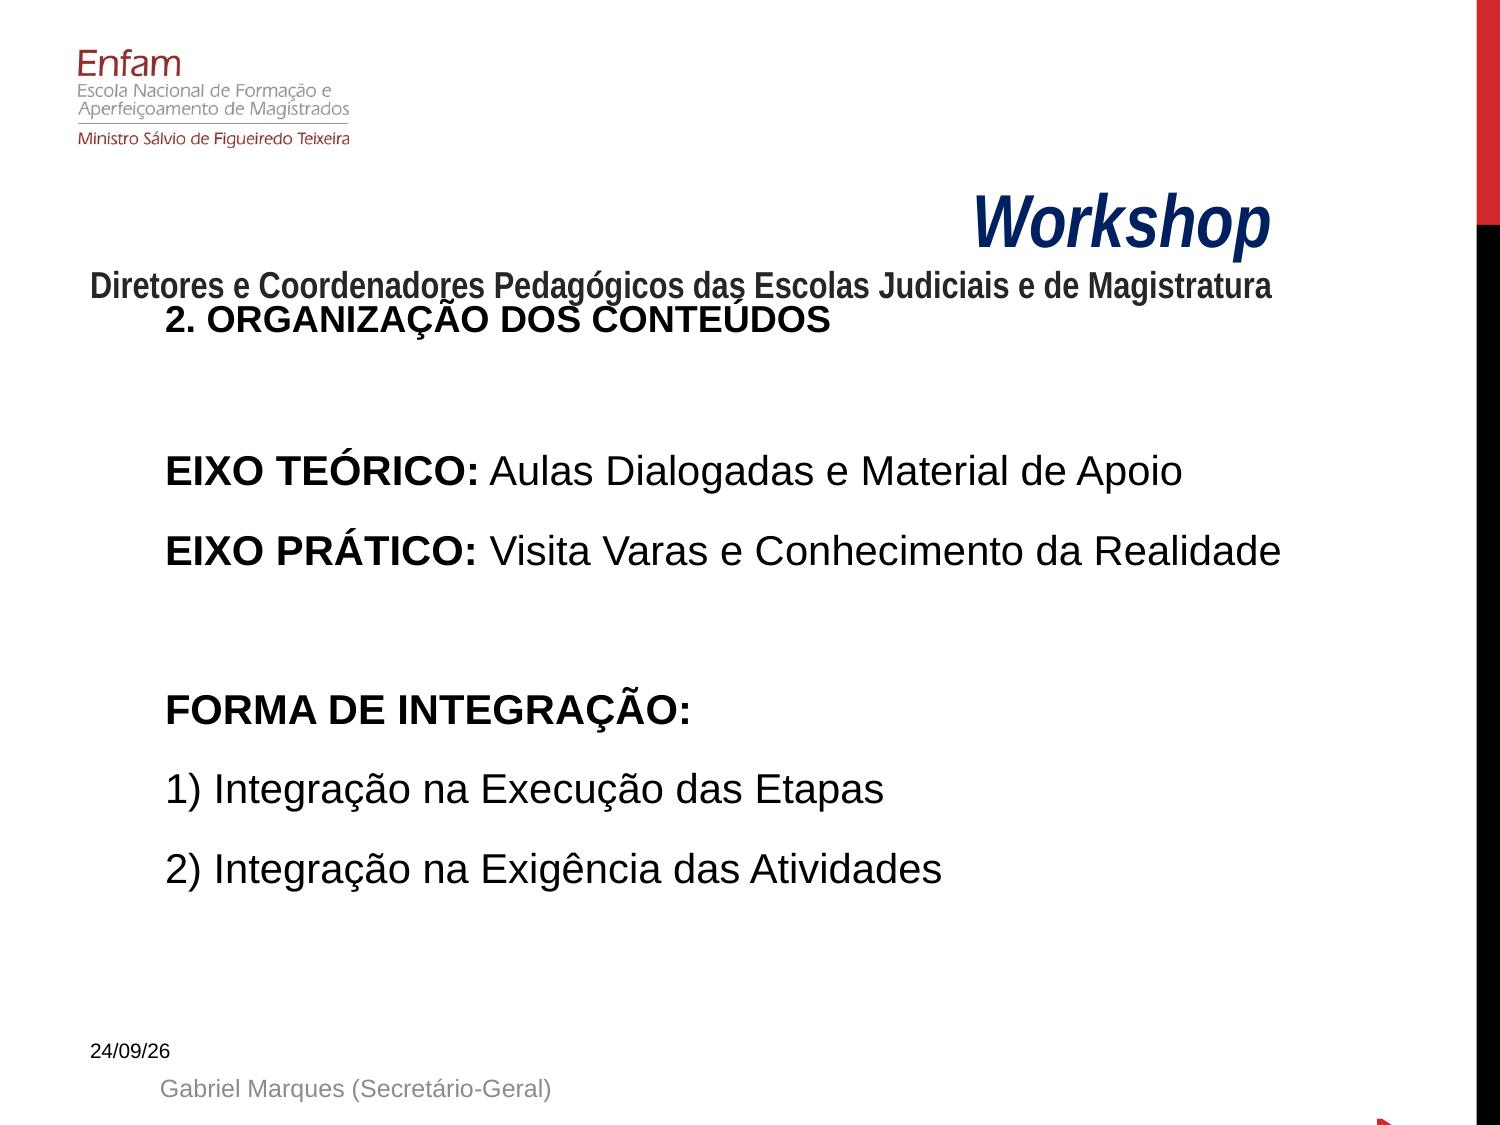

Workshop
Diretores e Coordenadores Pedagógicos das Escolas Judiciais e de Magistratura
# 2. ORGANIZAÇÃO DOS CONTEÚDOS
EIXO TEÓRICO: Aulas Dialogadas e Material de Apoio
EIXO PRÁTICO: Visita Varas e Conhecimento da Realidade
FORMA DE INTEGRAÇÃO:
1) Integração na Execução das Etapas
2) Integração na Exigência das Atividades
Gabriel Marques (Secretário-Geral)